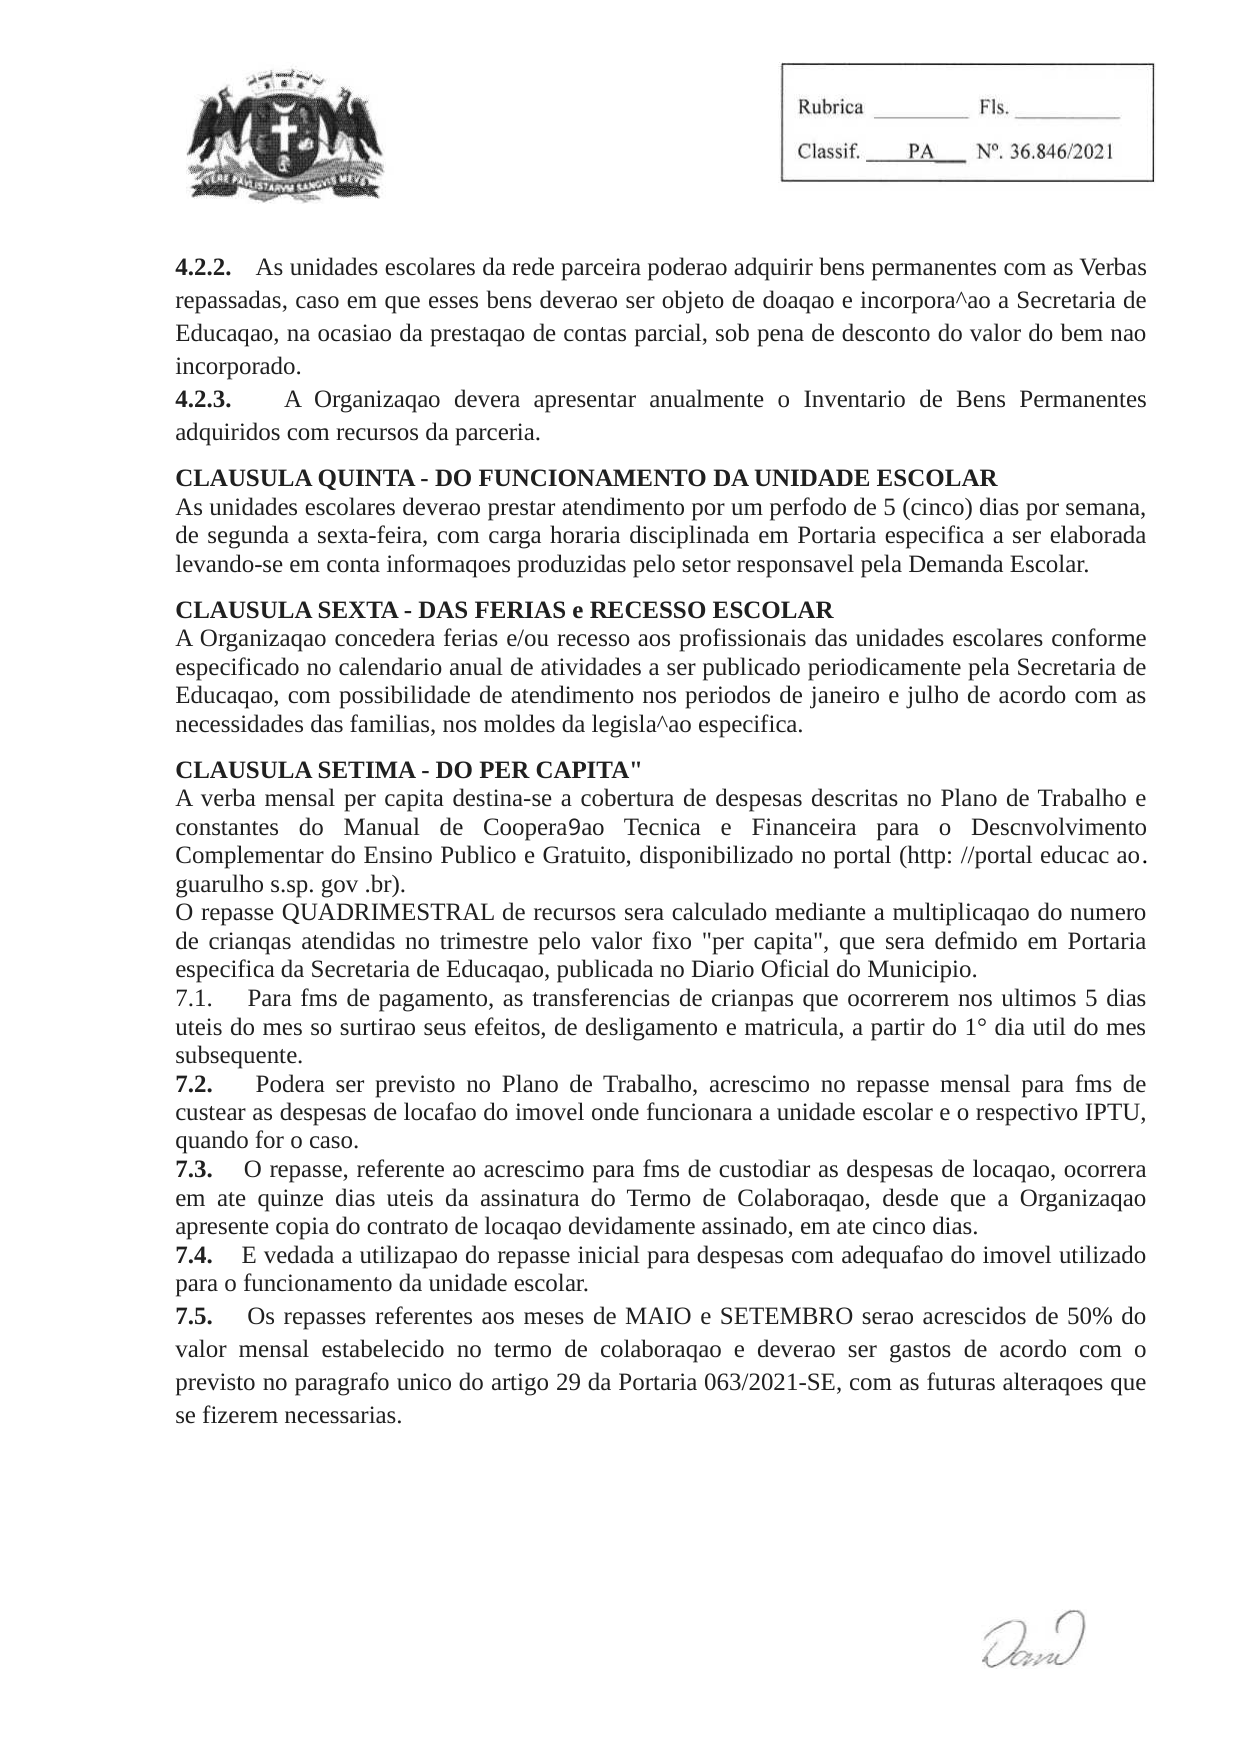

4.2.2. As unidades escolares da rede parceira poderao adquirir bens permanentes com as Verbas repassadas, caso em que esses bens deverao ser objeto de doaqao e incorpora^ao a Secretaria de Educaqao, na ocasiao da prestaqao de contas parcial, sob pena de desconto do valor do bem nao incorporado.
4.2.3. A Organizaqao devera apresentar anualmente o Inventario de Bens Permanentes adquiridos com recursos da parceria.
CLAUSULA QUINTA - DO FUNCIONAMENTO DA UNIDADE ESCOLAR
As unidades escolares deverao prestar atendimento por um perfodo de 5 (cinco) dias por semana, de segunda a sexta-feira, com carga horaria disciplinada em Portaria especifica a ser elaborada levando-se em conta informaqoes produzidas pelo setor responsavel pela Demanda Escolar.
CLAUSULA SEXTA - DAS FERIAS e RECESSO ESCOLAR
A Organizaqao concedera ferias e/ou recesso aos profissionais das unidades escolares conforme especificado no calendario anual de atividades a ser publicado periodicamente pela Secretaria de Educaqao, com possibilidade de atendimento nos periodos de janeiro e julho de acordo com as necessidades das familias, nos moldes da legisla^ao especifica.
CLAUSULA SETIMA - DO PER CAPITA"
A verba mensal per capita destina-se a cobertura de despesas descritas no Plano de Trabalho e constantes do Manual de Coopera9ao Tecnica e Financeira para o Descnvolvimento Complementar do Ensino Publico e Gratuito, disponibilizado no portal (http: //portal educac ao. guarulho s.sp. gov .br).
O repasse QUADRIMESTRAL de recursos sera calculado mediante a multiplicaqao do numero de crianqas atendidas no trimestre pelo valor fixo "per capita", que sera defmido em Portaria especifica da Secretaria de Educaqao, publicada no Diario Oficial do Municipio.
7.1. Para fms de pagamento, as transferencias de crianpas que ocorrerem nos ultimos 5 dias uteis do mes so surtirao seus efeitos, de desligamento e matricula, a partir do 1° dia util do mes subsequente.
7.2. Podera ser previsto no Plano de Trabalho, acrescimo no repasse mensal para fms de custear as despesas de locafao do imovel onde funcionara a unidade escolar e o respectivo IPTU, quando for o caso.
7.3. O repasse, referente ao acrescimo para fms de custodiar as despesas de locaqao, ocorrera em ate quinze dias uteis da assinatura do Termo de Colaboraqao, desde que a Organizaqao apresente copia do contrato de locaqao devidamente assinado, em ate cinco dias.
7.4. E vedada a utilizapao do repasse inicial para despesas com adequafao do imovel utilizado para o funcionamento da unidade escolar.
7.5. Os repasses referentes aos meses de MAIO e SETEMBRO serao acrescidos de 50% do valor mensal estabelecido no termo de colaboraqao e deverao ser gastos de acordo com o previsto no paragrafo unico do artigo 29 da Portaria 063/2021-SE, com as futuras alteraqoes que se fizerem necessarias.